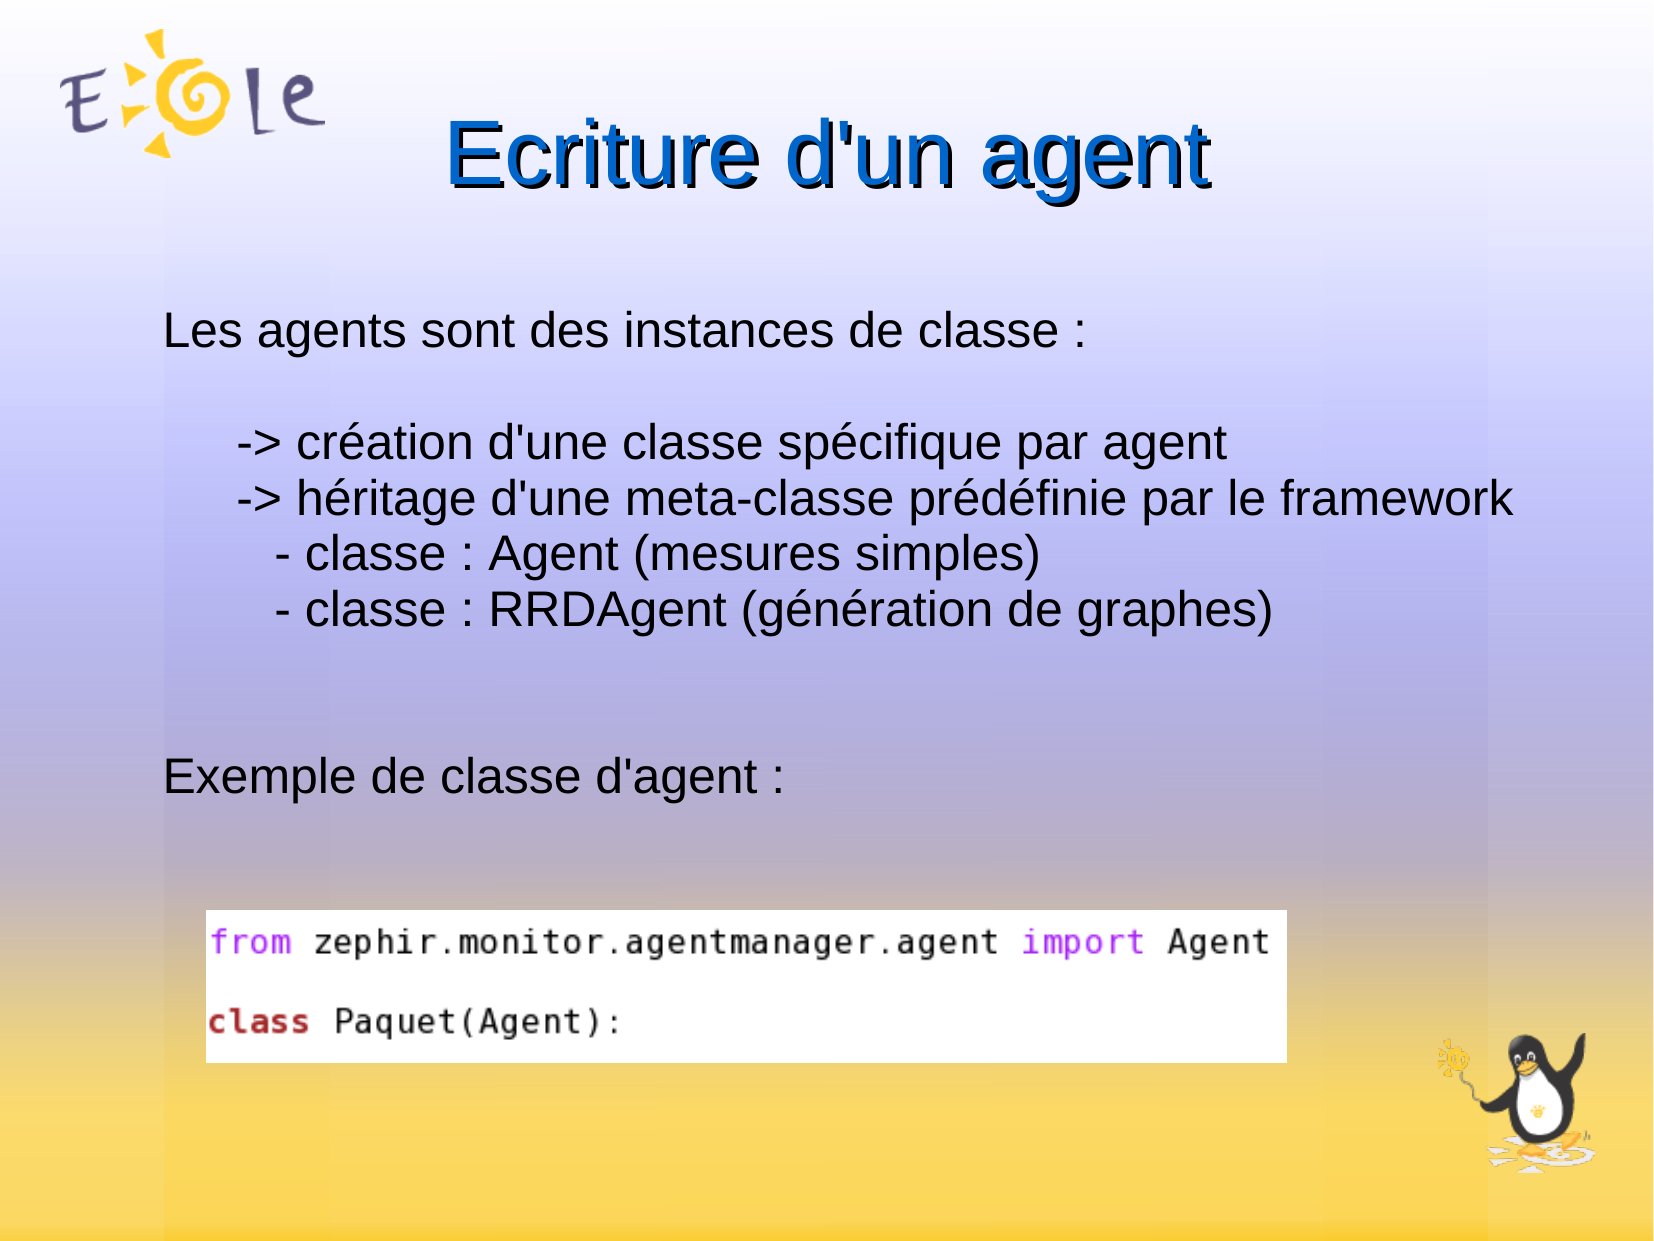

# Ecriture d'un agent
Les agents sont des instances de classe :
	-> création d'une classe spécifique par agent
	-> héritage d'une meta-classe prédéfinie par le framework
 - classe : Agent (mesures simples)
 - classe : RRDAgent (génération de graphes)
Exemple de classe d'agent :